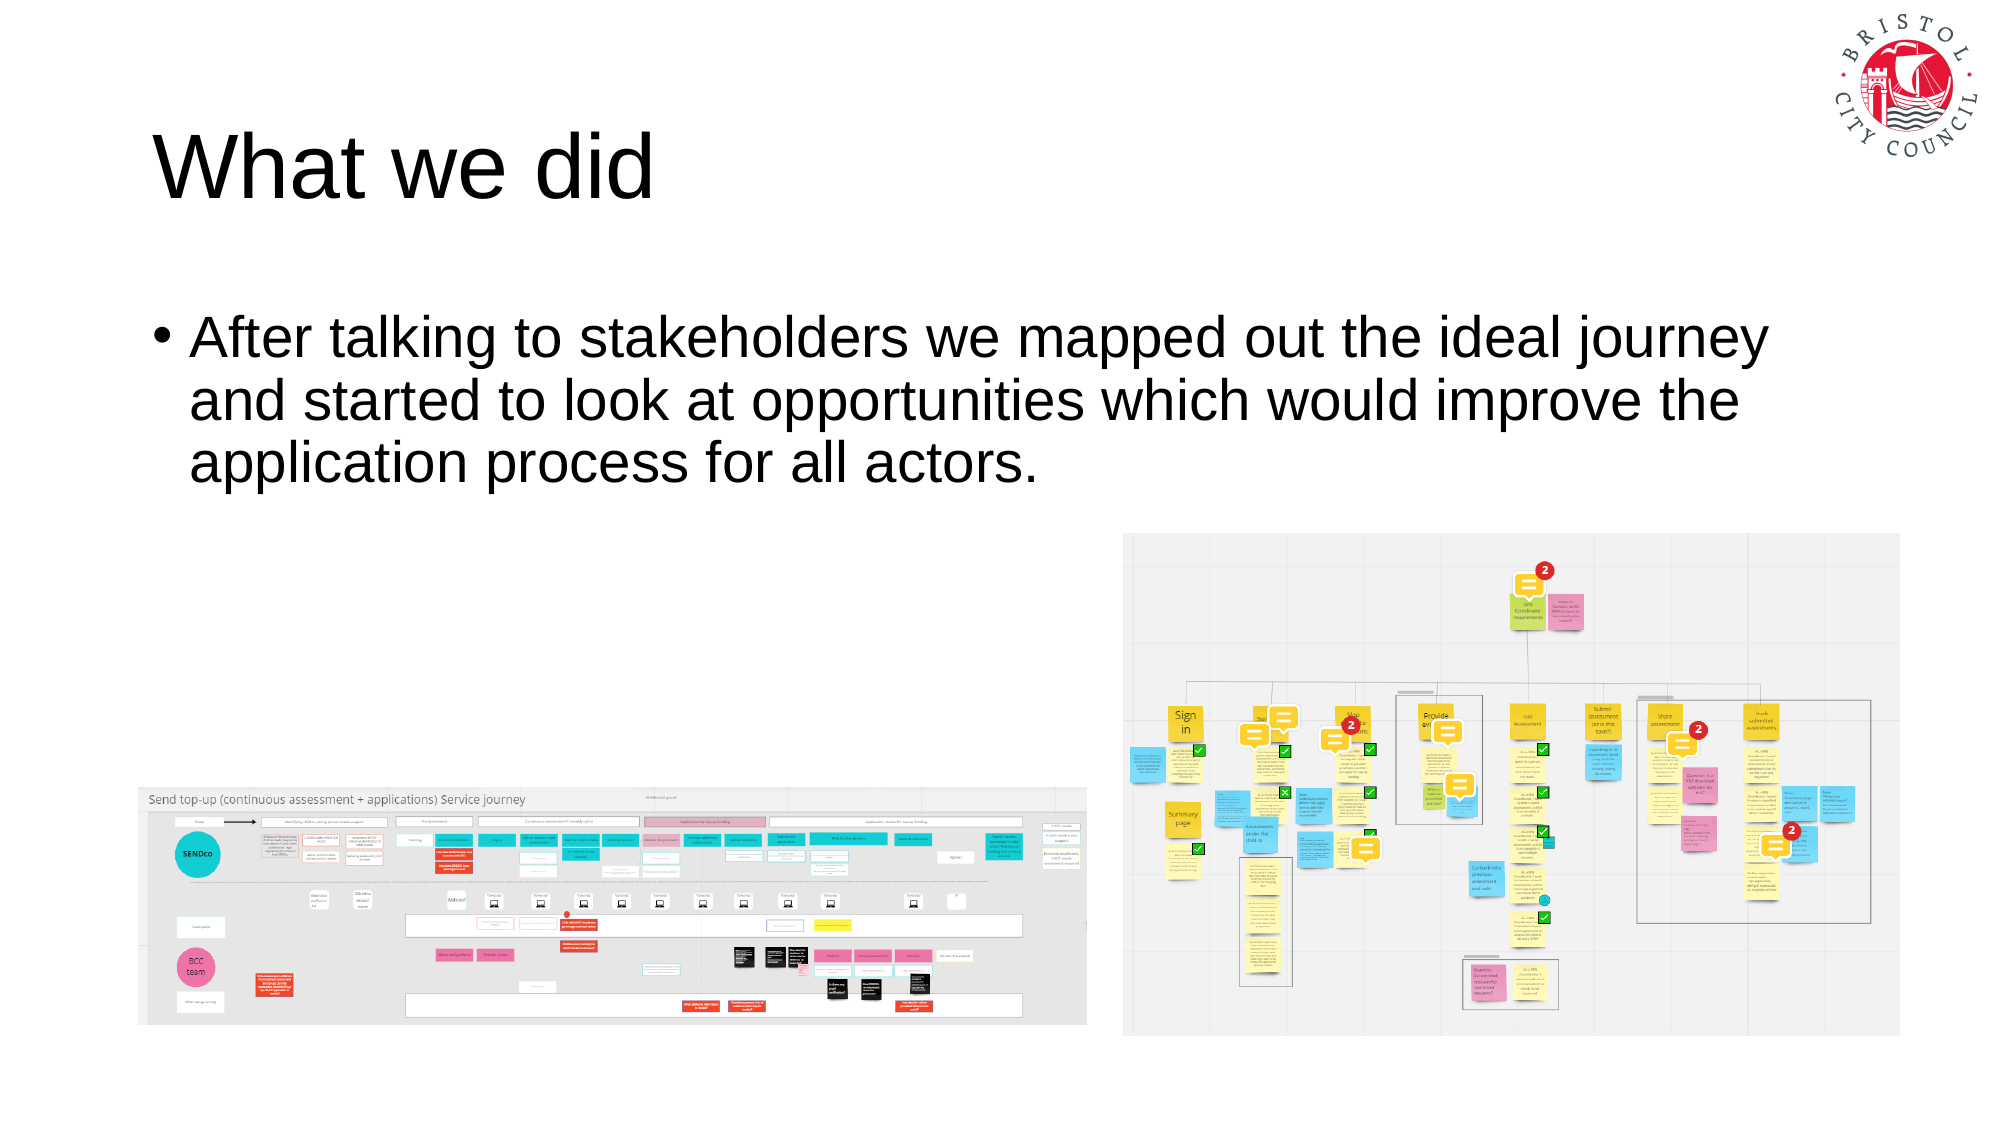

# What we did
After talking to stakeholders we mapped out the ideal journey and started to look at opportunities which would improve the application process for all actors.